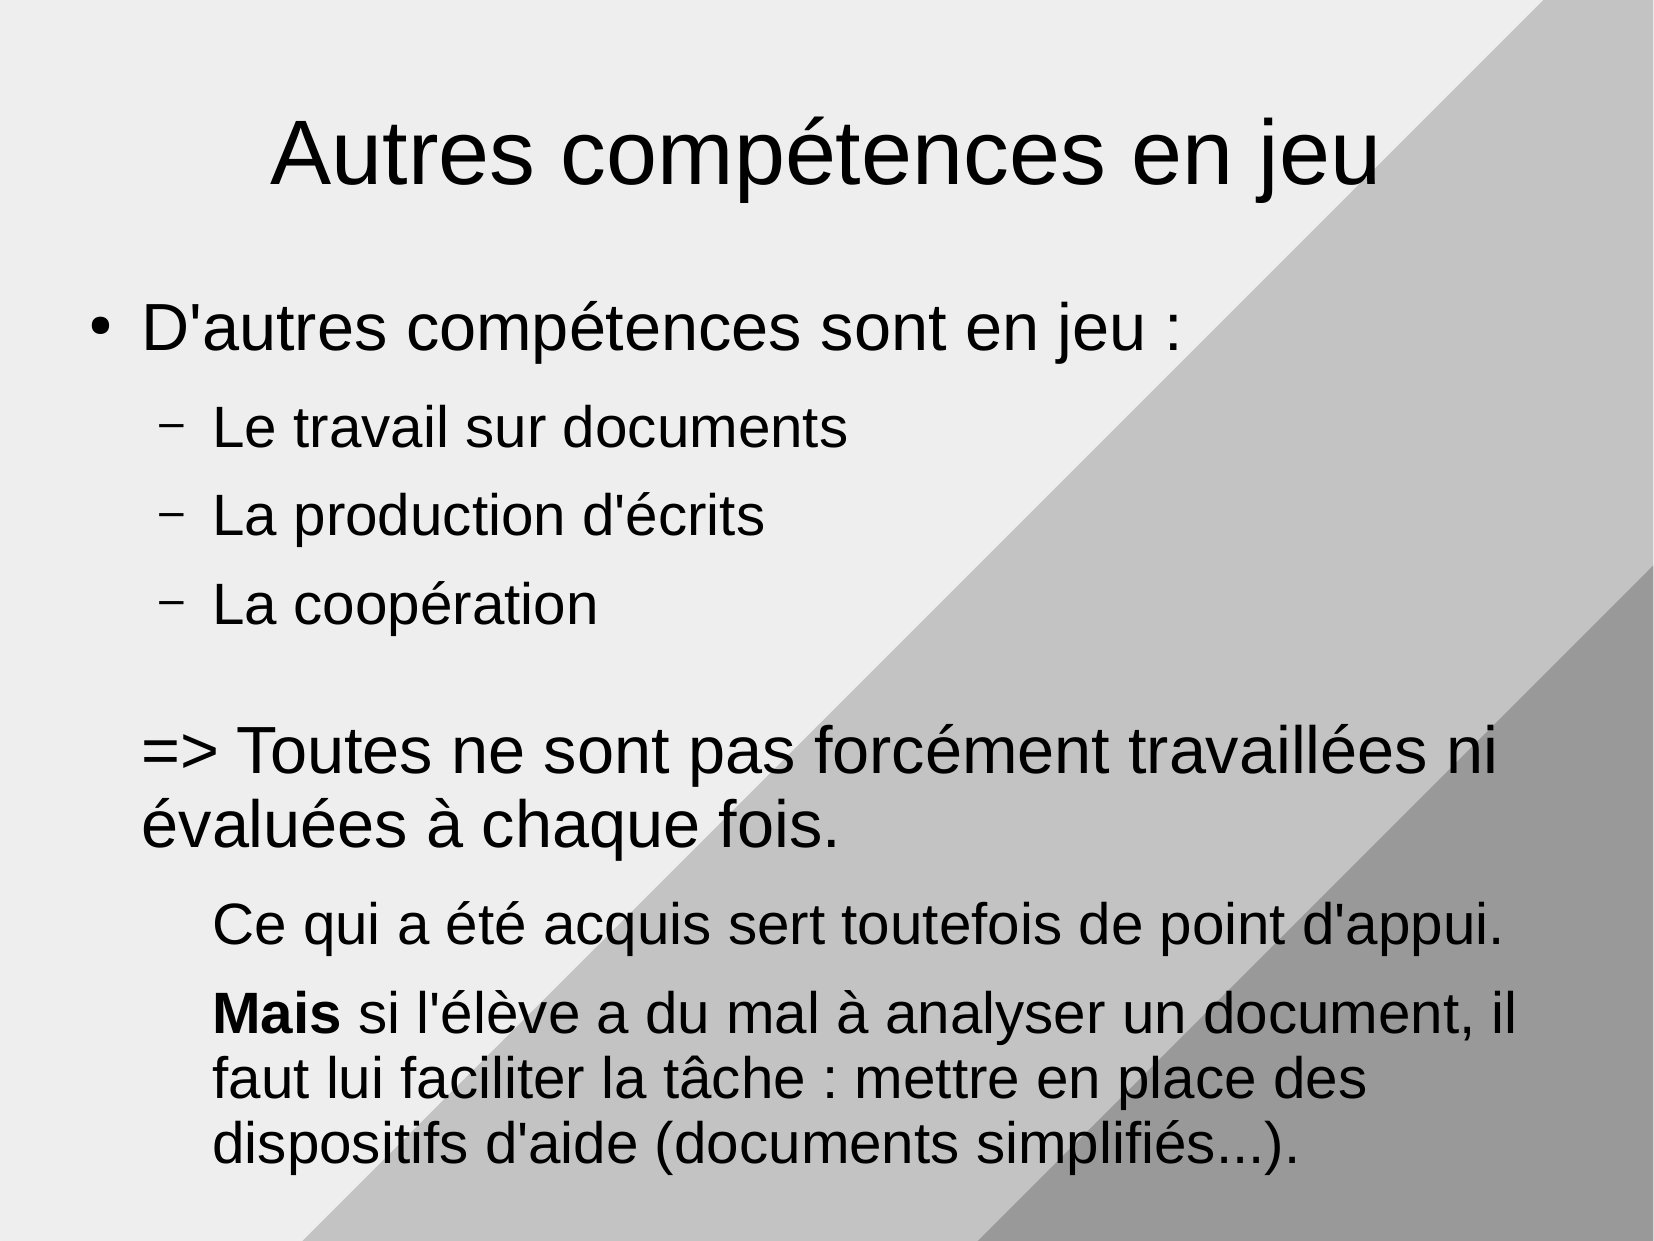

# Autres compétences en jeu
D'autres compétences sont en jeu :
Le travail sur documents
La production d'écrits
La coopération
=> Toutes ne sont pas forcément travaillées ni évaluées à chaque fois.
Ce qui a été acquis sert toutefois de point d'appui.
Mais si l'élève a du mal à analyser un document, il faut lui faciliter la tâche : mettre en place des dispositifs d'aide (documents simplifiés...).